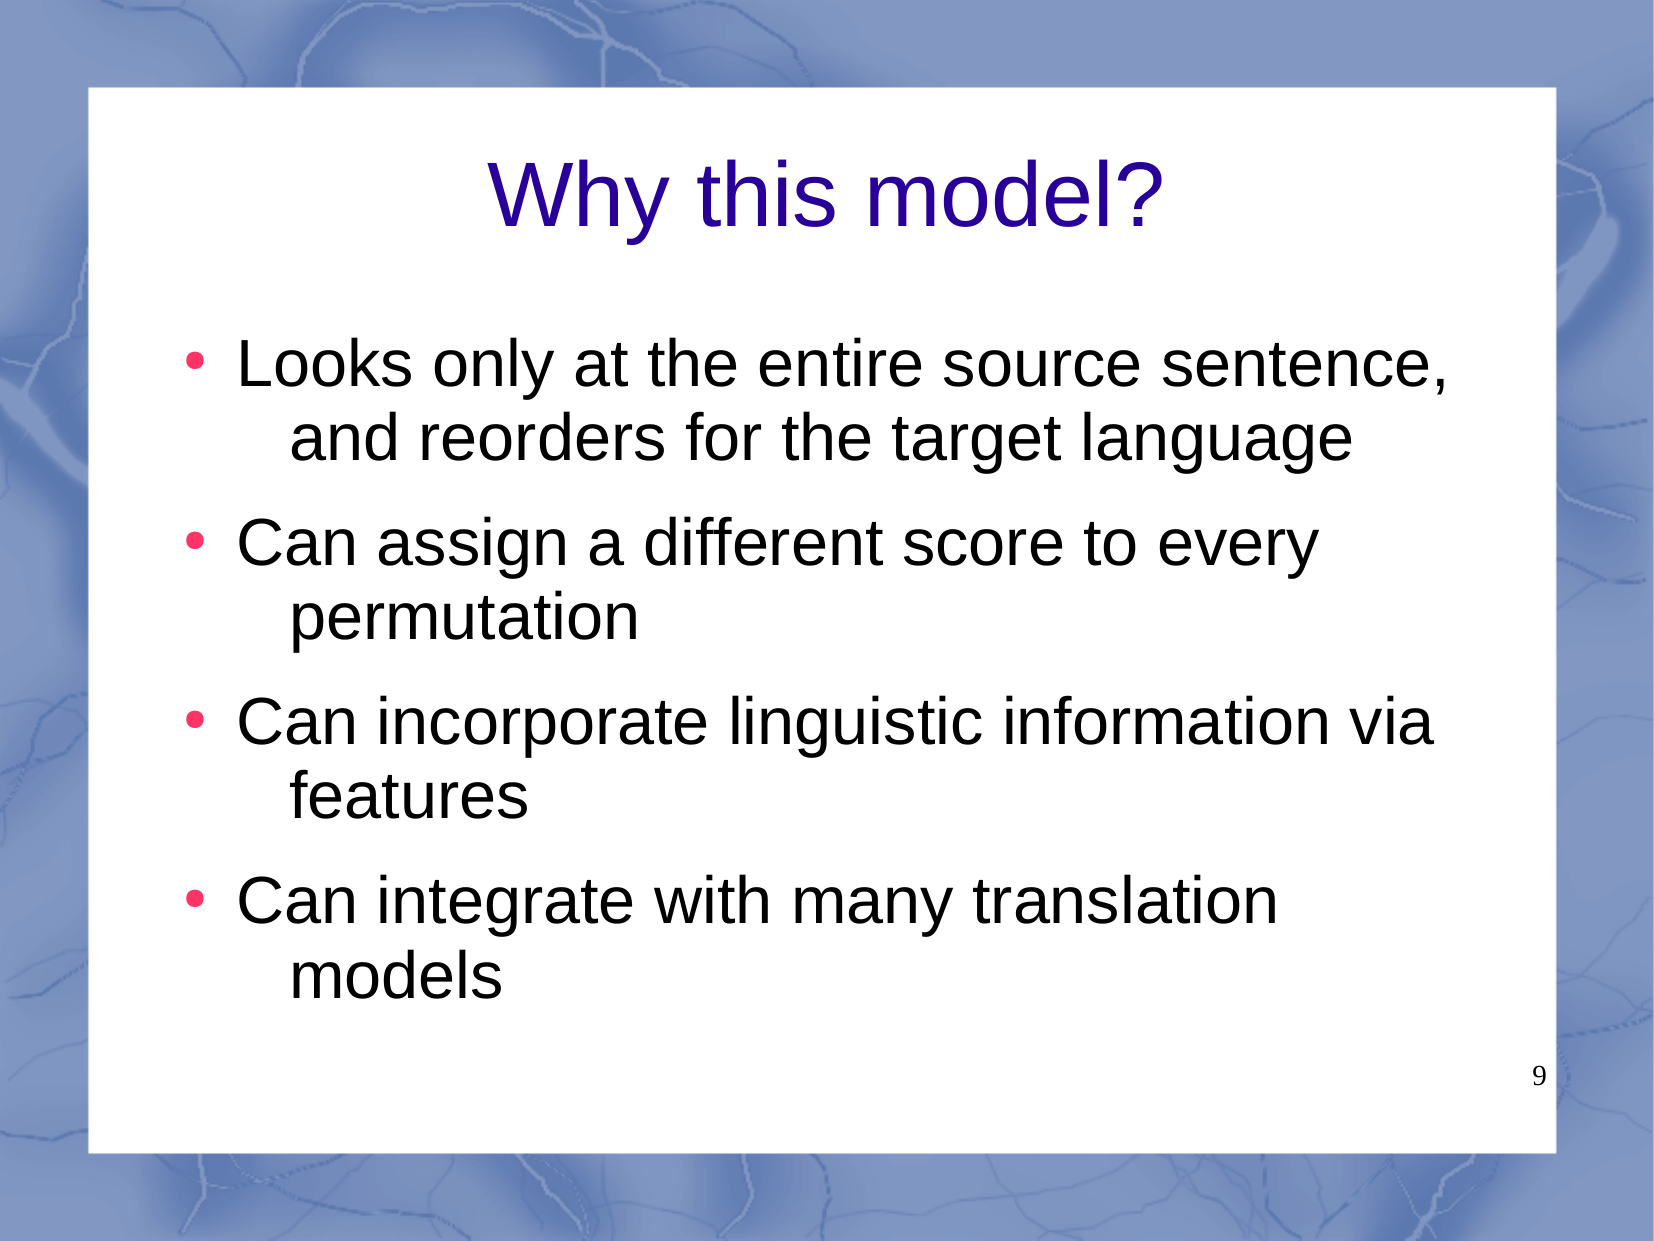

# Why this model?
Looks only at the entire source sentence, and reorders for the target language
Can assign a different score to every permutation
Can incorporate linguistic information via features
Can integrate with many translation models
9